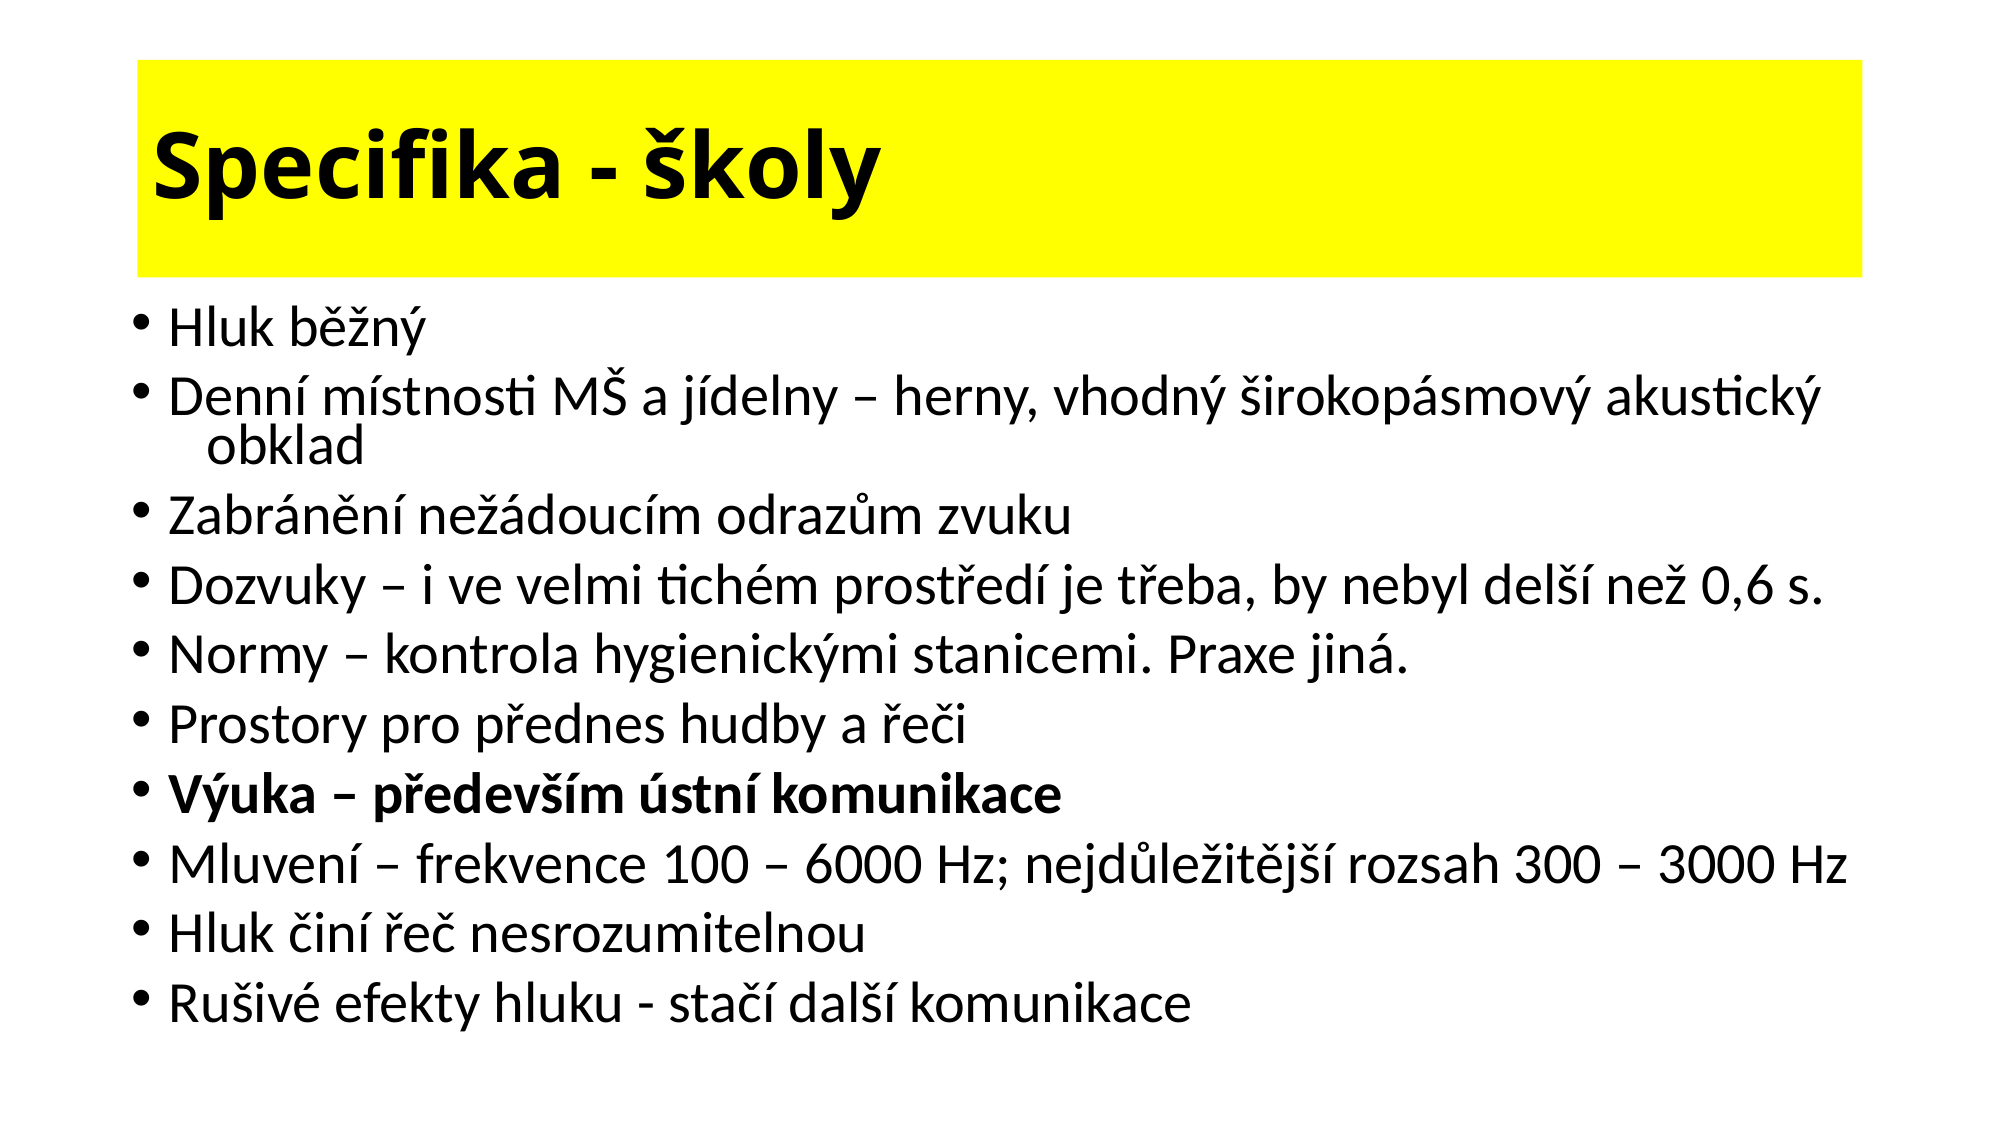

# Specifika - školy
Hluk běžný
Denní místnosti MŠ a jídelny – herny, vhodný širokopásmový akustický obklad
Zabránění nežádoucím odrazům zvuku
Dozvuky – i ve velmi tichém prostředí je třeba, by nebyl delší než 0,6 s.
Normy – kontrola hygienickými stanicemi. Praxe jiná.
Prostory pro přednes hudby a řeči
Výuka – především ústní komunikace
Mluvení – frekvence 100 – 6000 Hz; nejdůležitější rozsah 300 – 3000 Hz
Hluk činí řeč nesrozumitelnou
Rušivé efekty hluku - stačí další komunikace